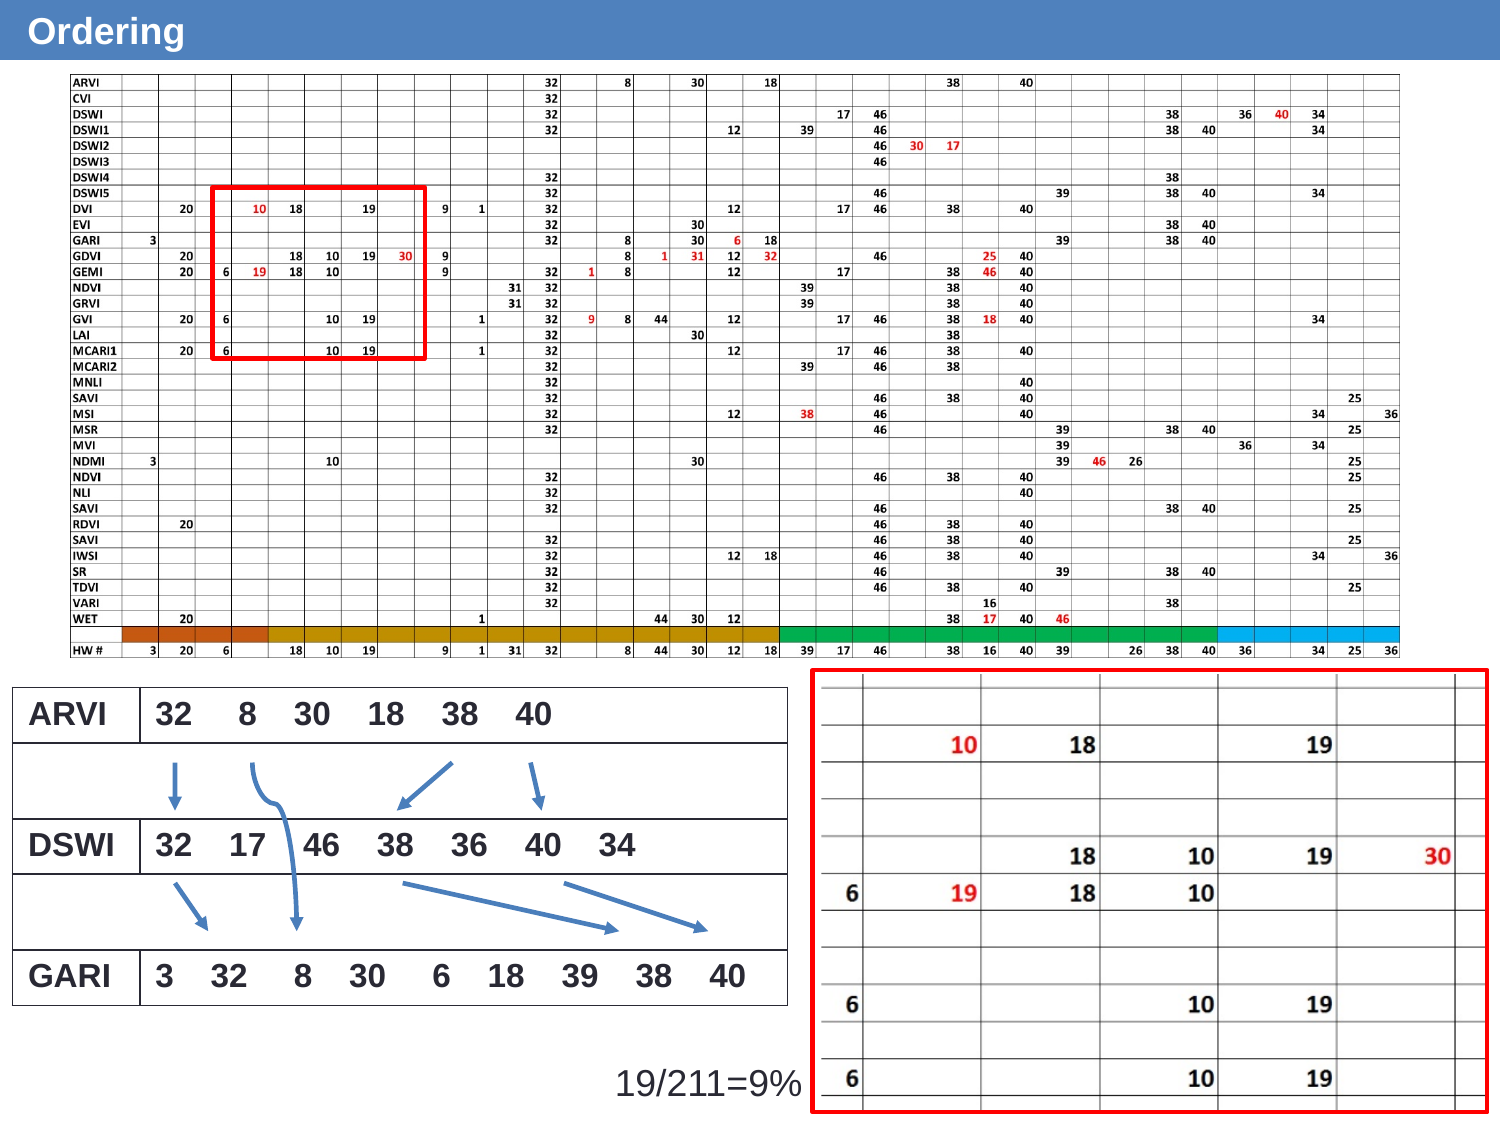

Ordering
| ARVI | 32 8 30 18 38 40 |
| --- | --- |
| | |
| DSWI | 32 17 46 38 36 40 34 |
| | |
| GARI | 3 32 8 30 6 18 39 38 40 |
19/211=9%